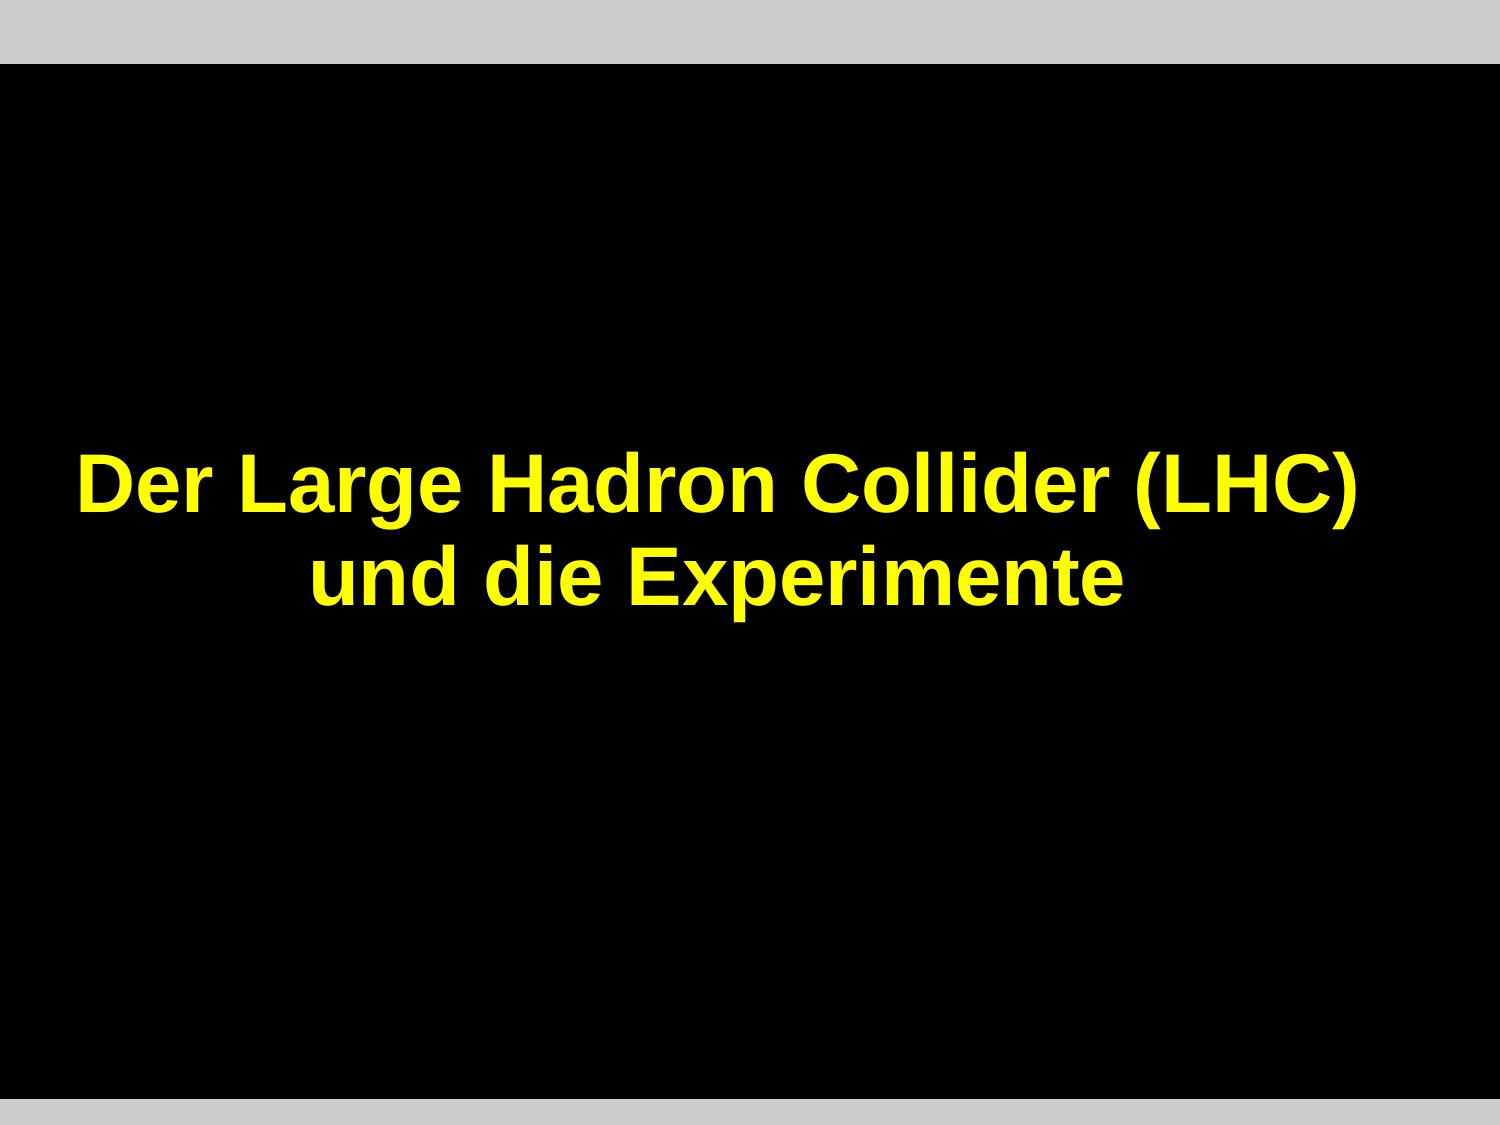

Der Large Hadron Collider (LHC)
 und die Experimente